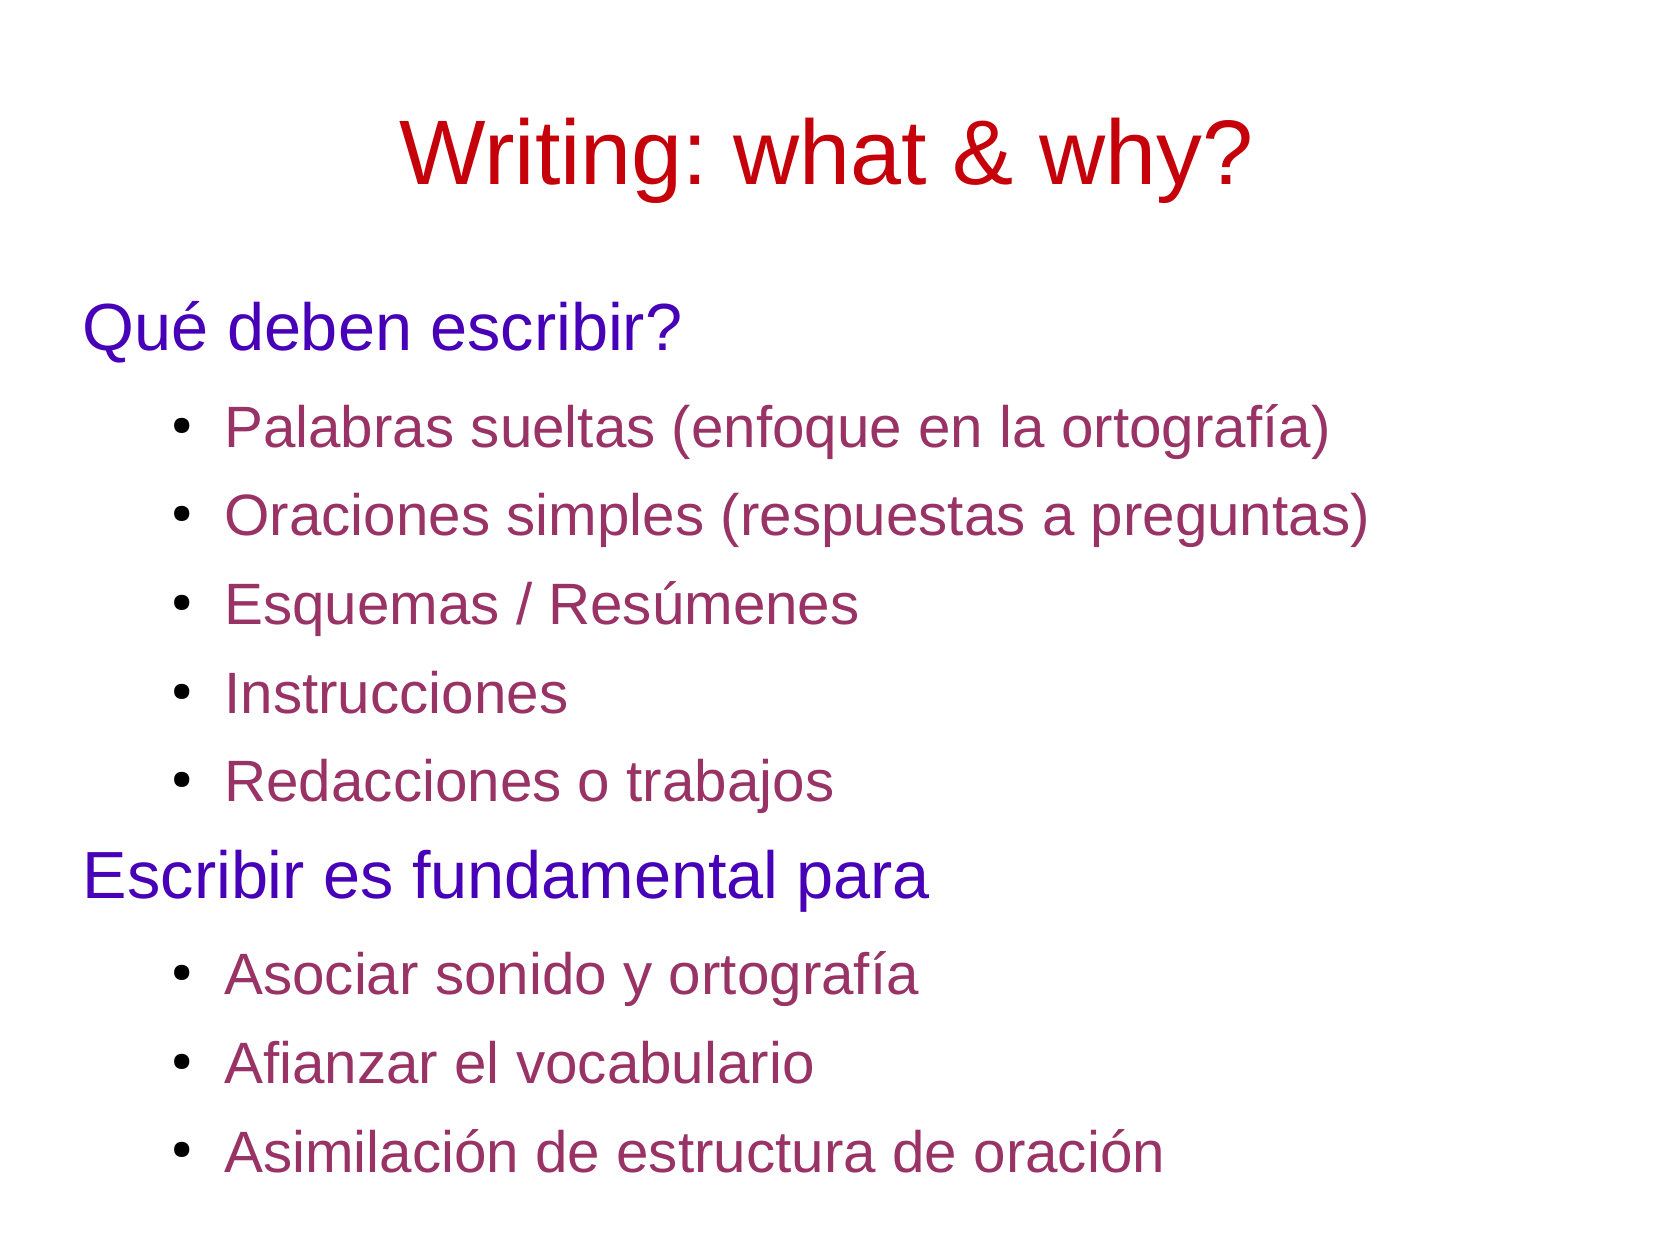

# Writing: what & why?
Qué deben escribir?
Palabras sueltas (enfoque en la ortografía)
Oraciones simples (respuestas a preguntas)
Esquemas / Resúmenes
Instrucciones
Redacciones o trabajos
Escribir es fundamental para
Asociar sonido y ortografía
Afianzar el vocabulario
Asimilación de estructura de oración